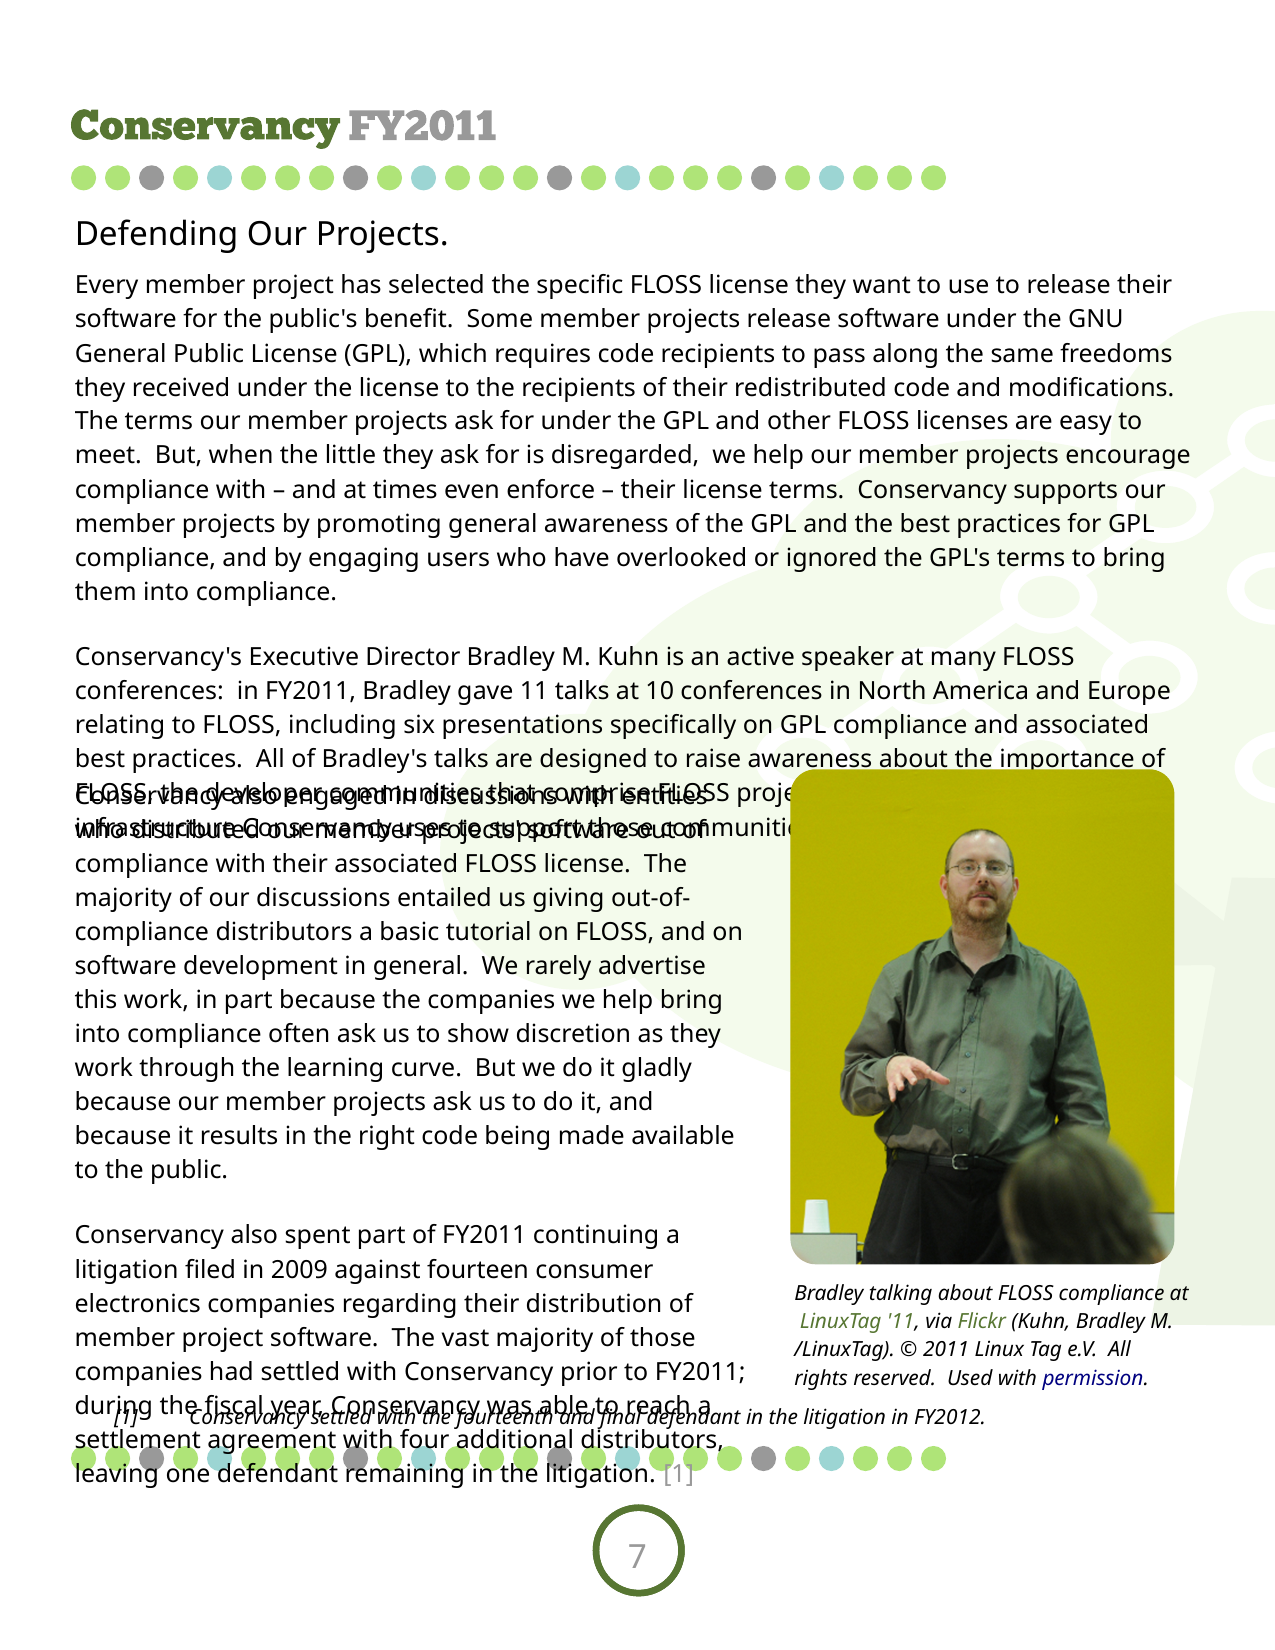

# Defending Our Projects.
Every member project has selected the specific FLOSS license they want to use to release their software for the public's benefit. Some member projects release software under the GNU General Public License (GPL), which requires code recipients to pass along the same freedoms they received under the license to the recipients of their redistributed code and modifications. The terms our member projects ask for under the GPL and other FLOSS licenses are easy to meet. But, when the little they ask for is disregarded, we help our member projects encourage compliance with – and at times even enforce – their license terms. Conservancy supports our member projects by promoting general awareness of the GPL and the best practices for GPL compliance, and by engaging users who have overlooked or ignored the GPL's terms to bring them into compliance.
Conservancy's Executive Director Bradley M. Kuhn is an active speaker at many FLOSS conferences: in FY2011, Bradley gave 11 talks at 10 conferences in North America and Europe relating to FLOSS, including six presentations specifically on GPL compliance and associated best practices. All of Bradley's talks are designed to raise awareness about the importance of FLOSS, the developer communities that comprise FLOSS projects, and the non-profit infrastructure Conservancy uses to support those communities.
Conservancy also engaged in discussions with entities who distributed our member projects' software out of compliance with their associated FLOSS license. The majority of our discussions entailed us giving out-of-compliance distributors a basic tutorial on FLOSS, and on software development in general. We rarely advertise this work, in part because the companies we help bring into compliance often ask us to show discretion as they work through the learning curve. But we do it gladly because our member projects ask us to do it, and because it results in the right code being made available to the public.
Conservancy also spent part of FY2011 continuing a litigation filed in 2009 against fourteen consumer electronics companies regarding their distribution of member project software. The vast majority of those companies had settled with Conservancy prior to FY2011; during the fiscal year, Conservancy was able to reach a settlement agreement with four additional distributors, leaving one defendant remaining in the litigation. [1]
Bradley talking about FLOSS compliance at
 LinuxTag '11, via Flickr (Kuhn, Bradley M.
/LinuxTag). © 2011 Linux Tag e.V. All
rights reserved. Used with permission.
[1]	Conservancy settled with the fourteenth and final defendant in the litigation in FY2012.